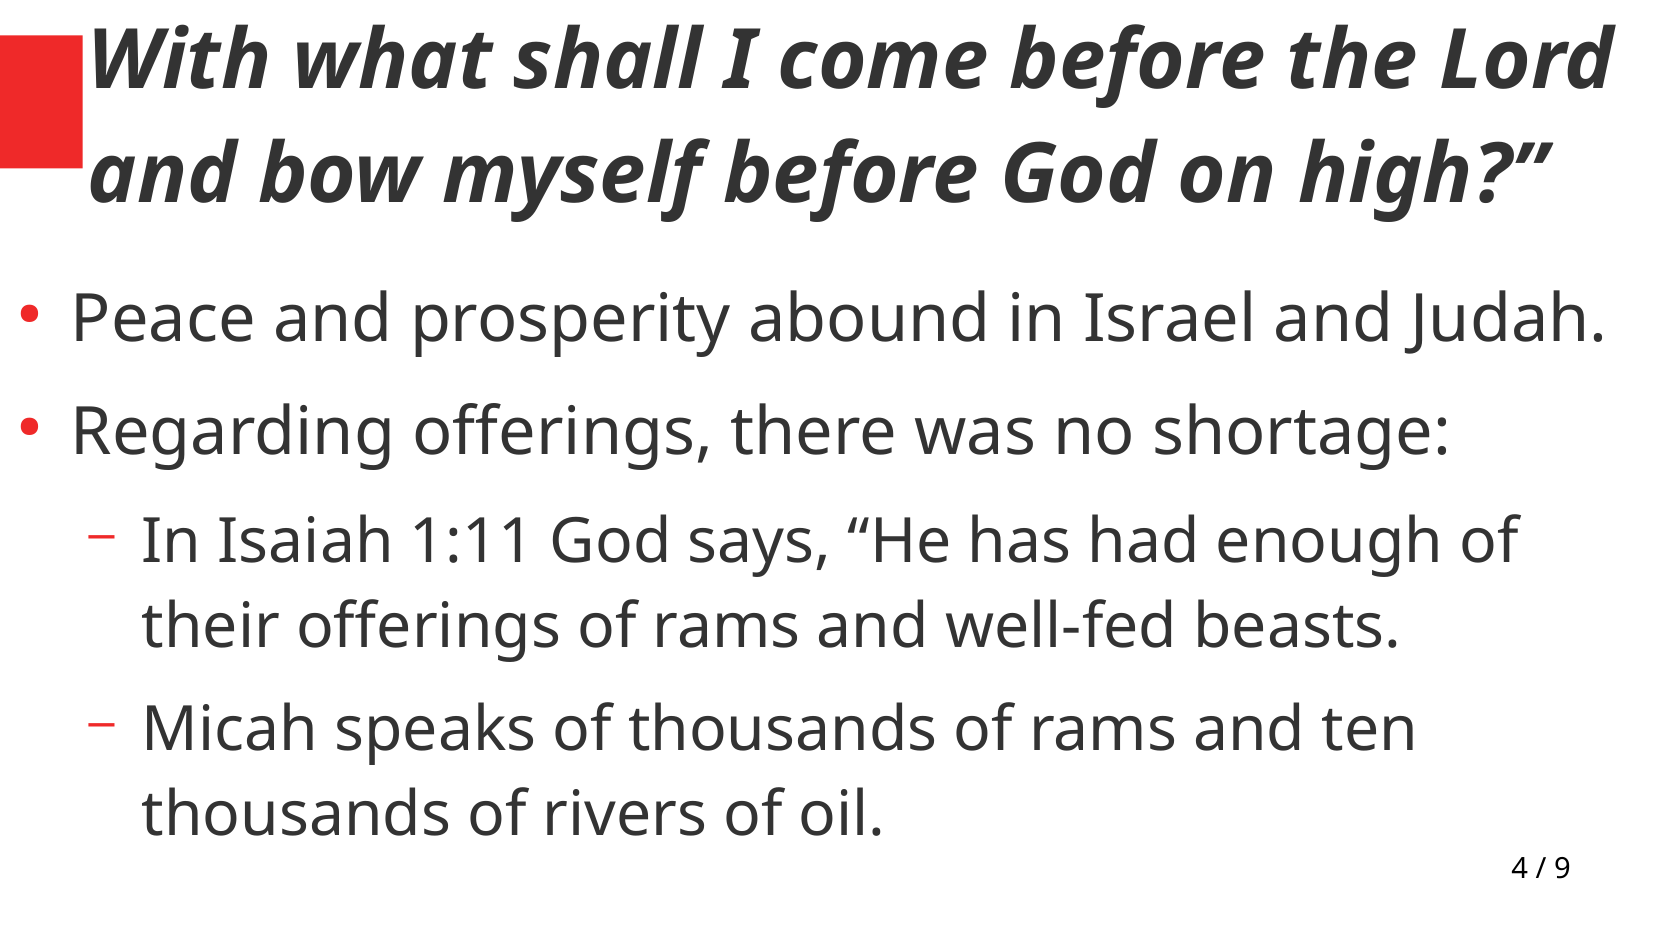

# With what shall I come before the Lord and bow myself before God on high?”
Peace and prosperity abound in Israel and Judah.
Regarding offerings, there was no shortage:
In Isaiah 1:11 God says, “He has had enough of their offerings of rams and well-fed beasts.
Micah speaks of thousands of rams and ten thousands of rivers of oil.
4